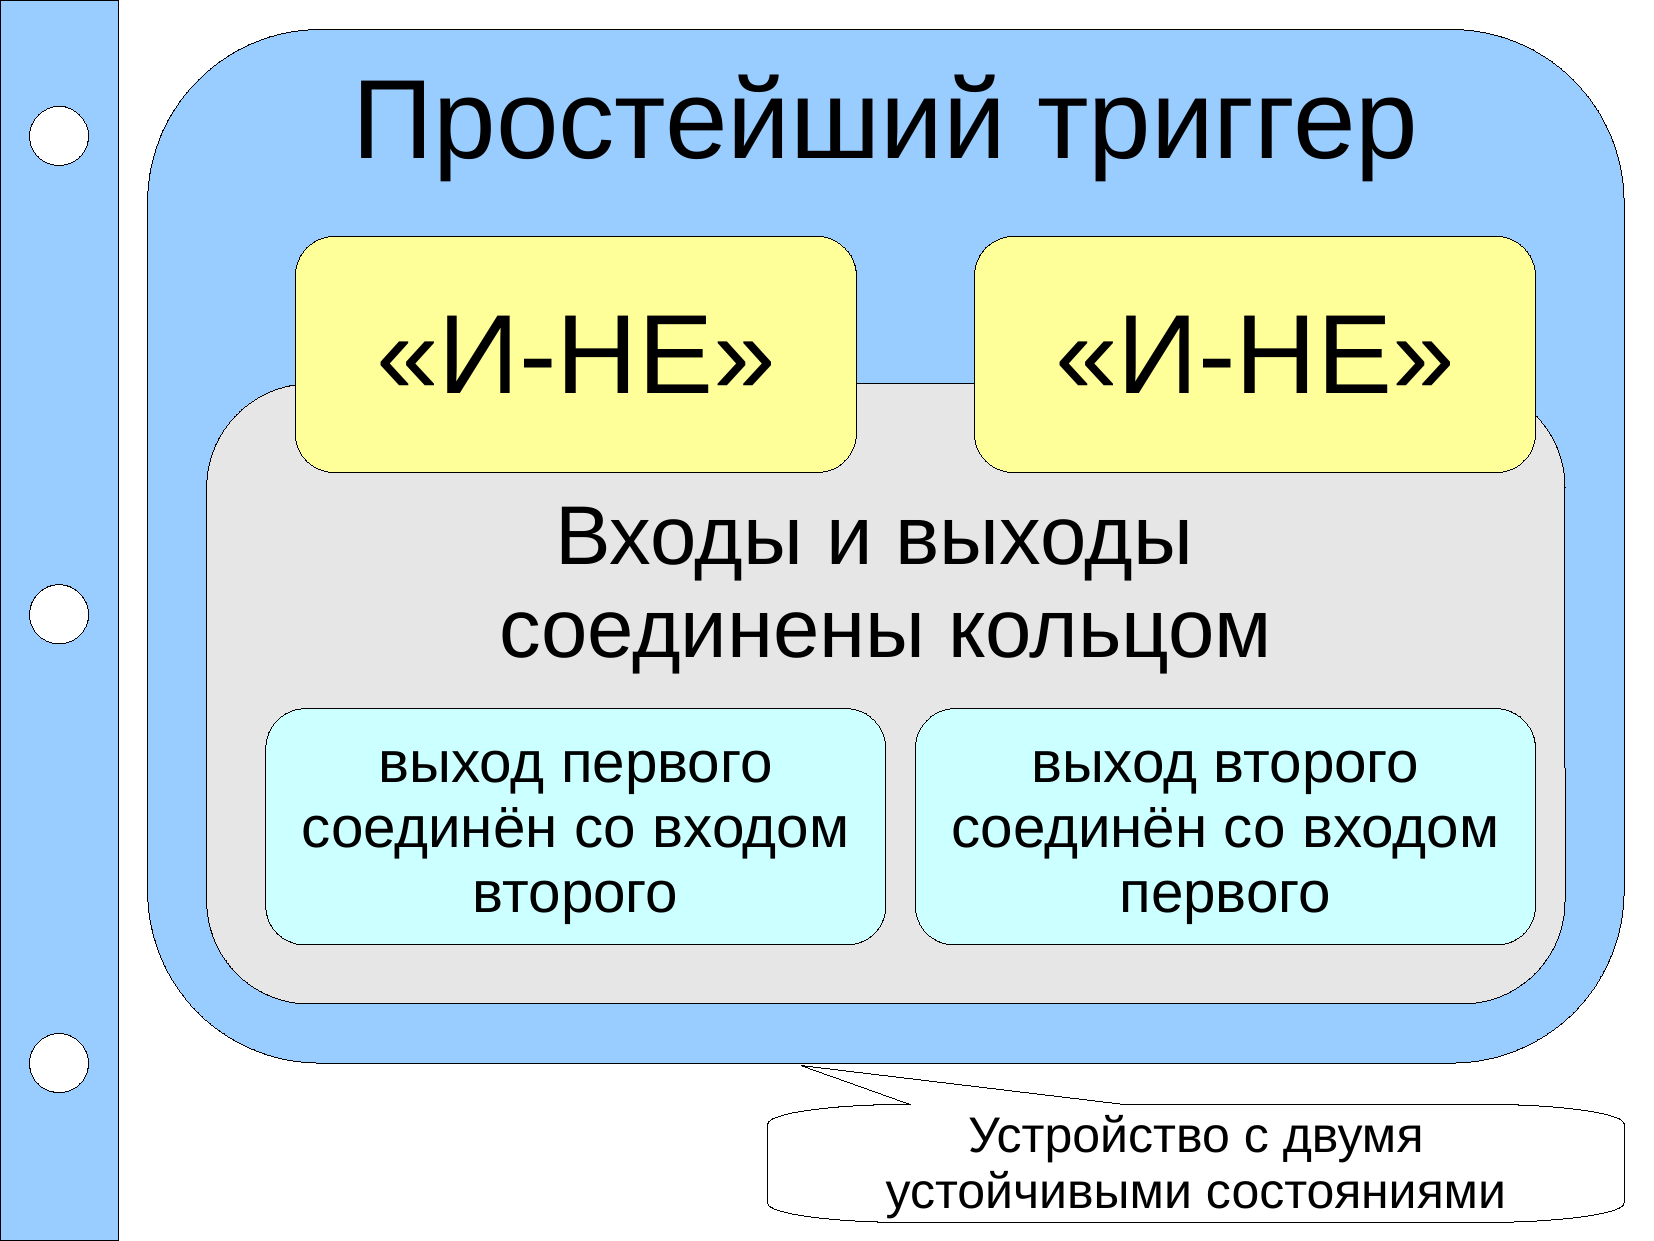

Простейший триггер
«И-НЕ»
«И-НЕ»
Входы и выходы
соединены кольцом
выход первого
соединён со входом
второго
выход второго
соединён со входом
первого
Устройство с двумя устойчивыми состояниями